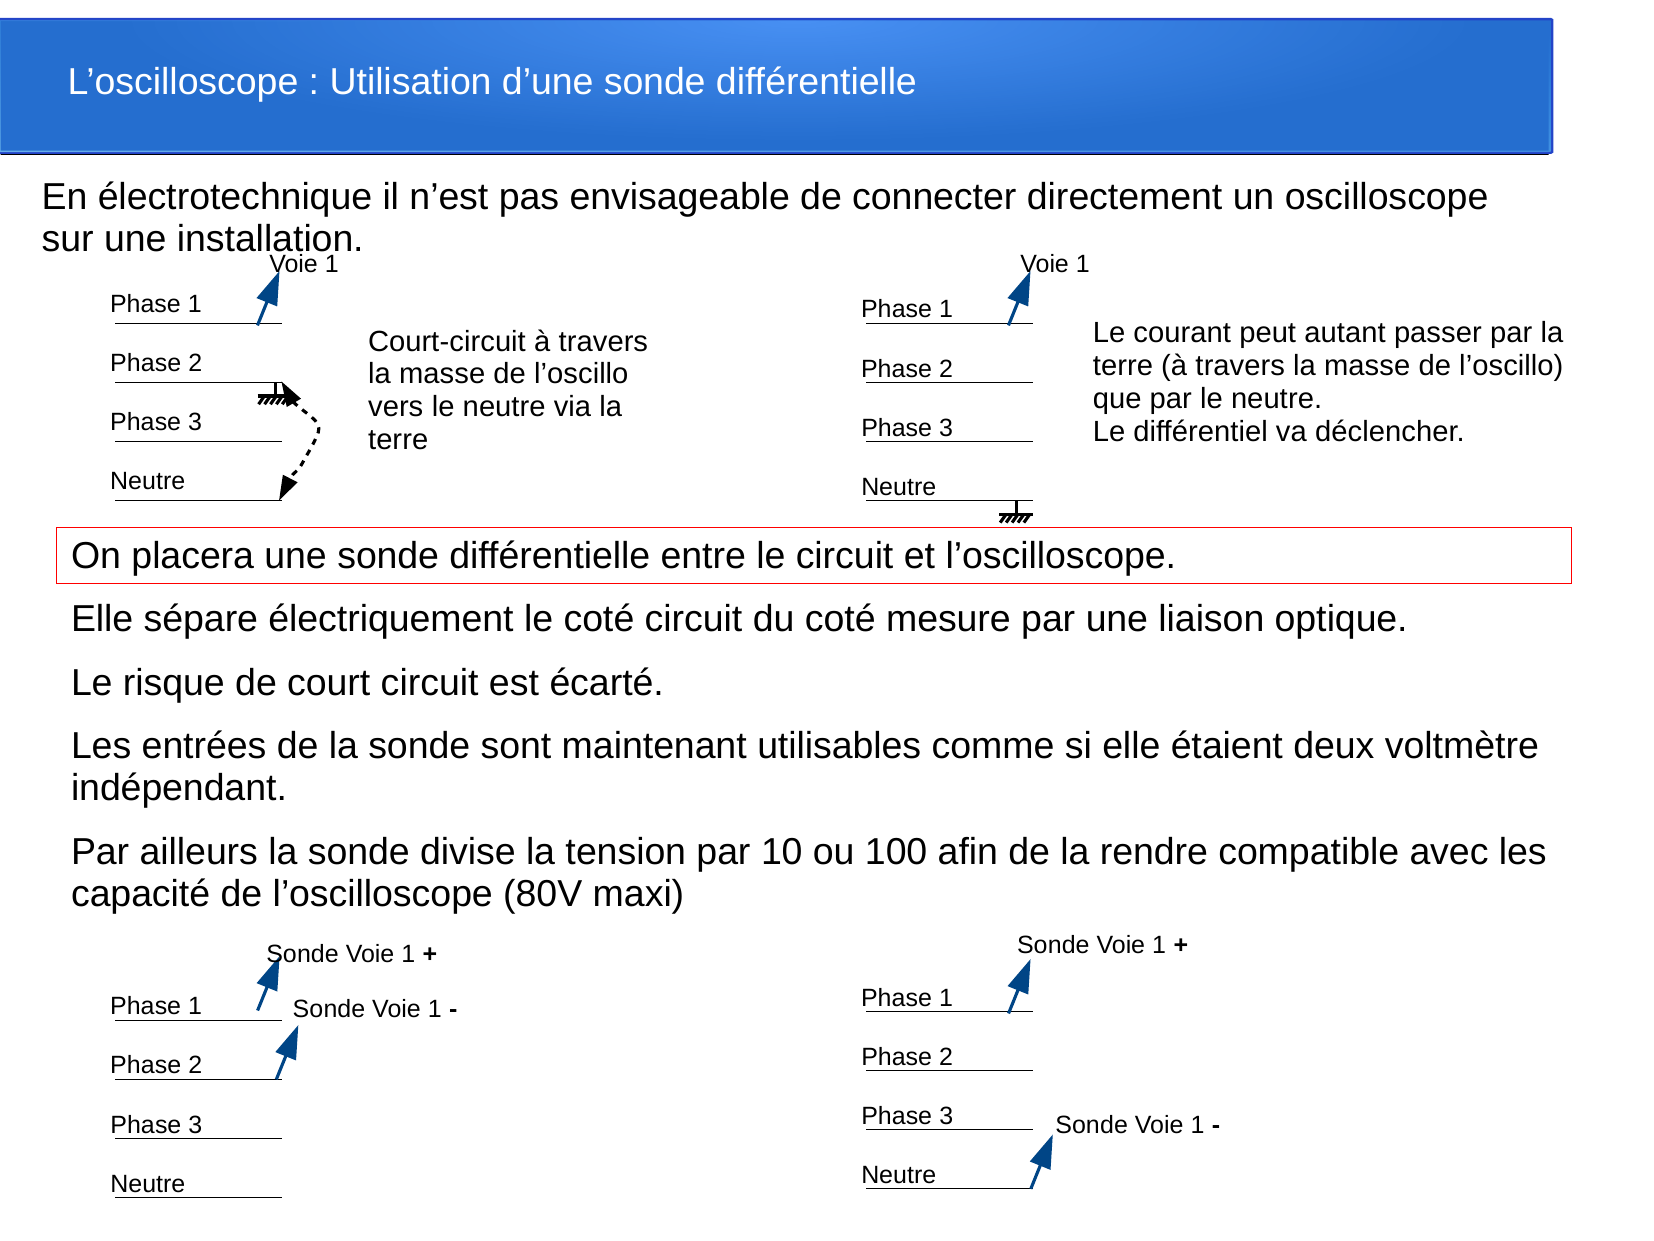

L’oscilloscope : Utilisation d’une sonde différentielle
En électrotechnique il n’est pas envisageable de connecter directement un oscilloscope sur une installation.
Voie 1
Phase 1
Phase 2
Phase 3
Neutre
Court-circuit à travers la masse de l’oscillo vers le neutre via la terre
Voie 1
Phase 1
Phase 2
Phase 3
Neutre
Le courant peut autant passer par la terre (à travers la masse de l’oscillo) que par le neutre.
Le différentiel va déclencher.
On placera une sonde différentielle entre le circuit et l’oscilloscope.
Elle sépare électriquement le coté circuit du coté mesure par une liaison optique.
Le risque de court circuit est écarté.
Les entrées de la sonde sont maintenant utilisables comme si elle étaient deux voltmètre indépendant.
Par ailleurs la sonde divise la tension par 10 ou 100 afin de la rendre compatible avec les capacité de l’oscilloscope (80V maxi)
Sonde Voie 1 +
Phase 1
Phase 2
Phase 3
Sonde Voie 1 -
Neutre
Sonde Voie 1 +
Phase 1
Sonde Voie 1 -
Phase 2
Phase 3
Neutre